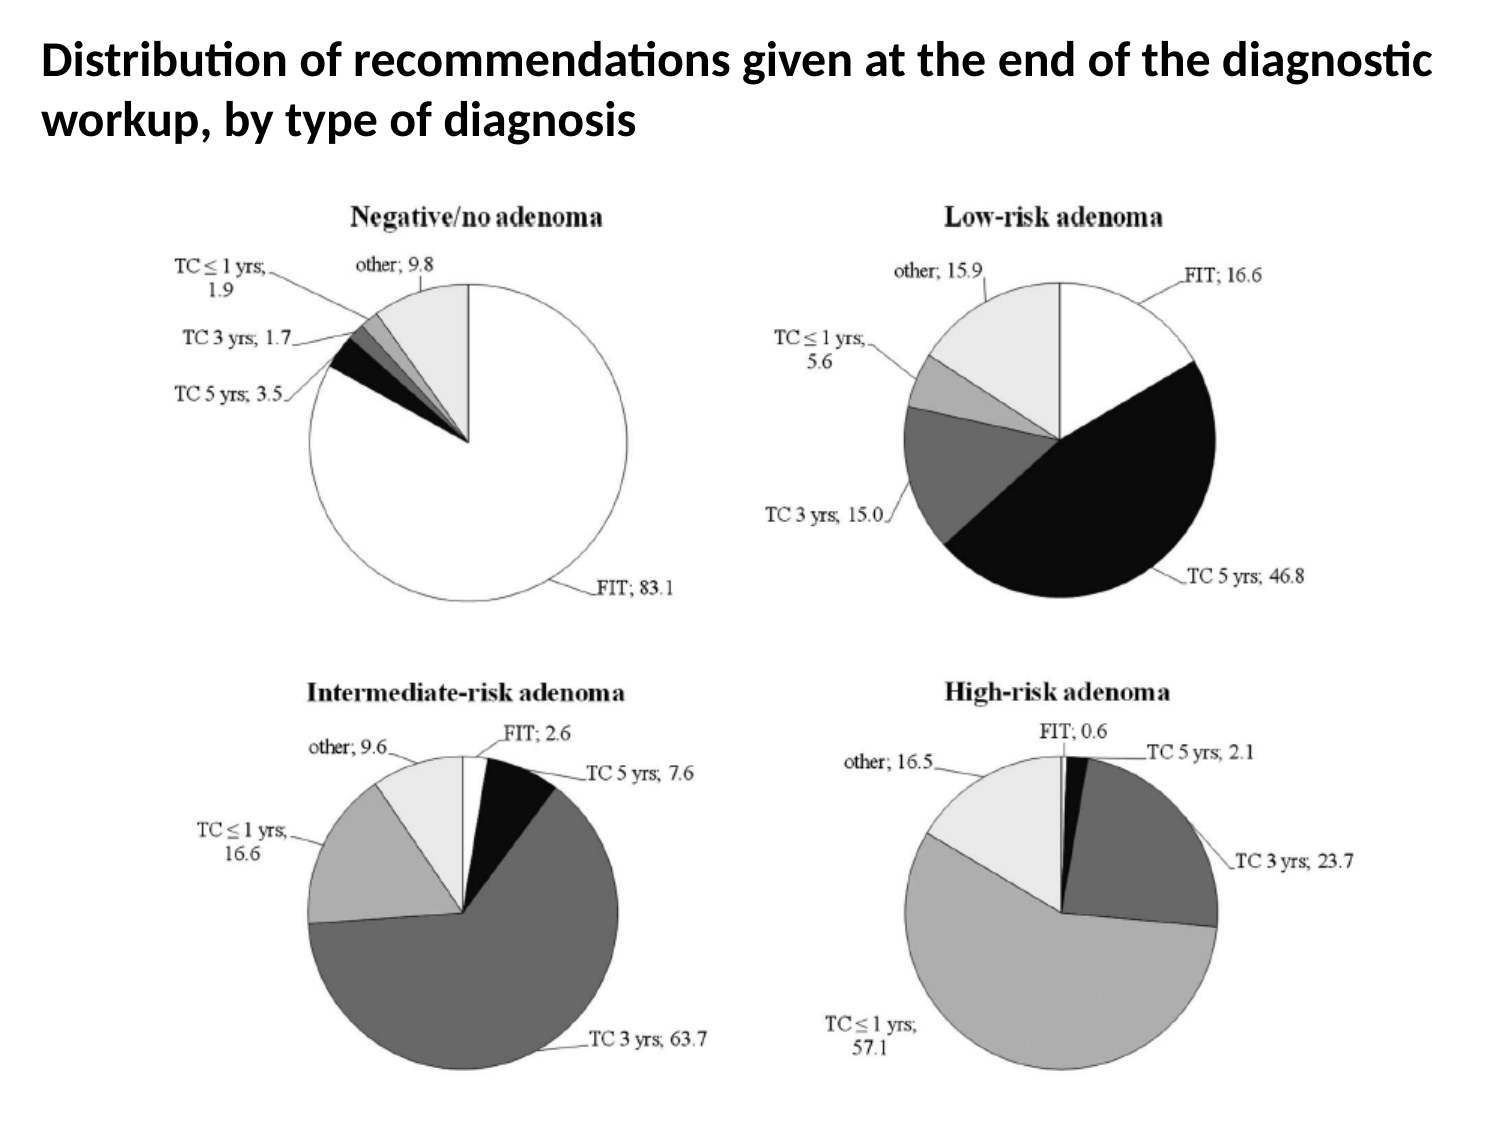

Distribution of recommendations given at the end of the diagnostic workup, by type of diagnosis